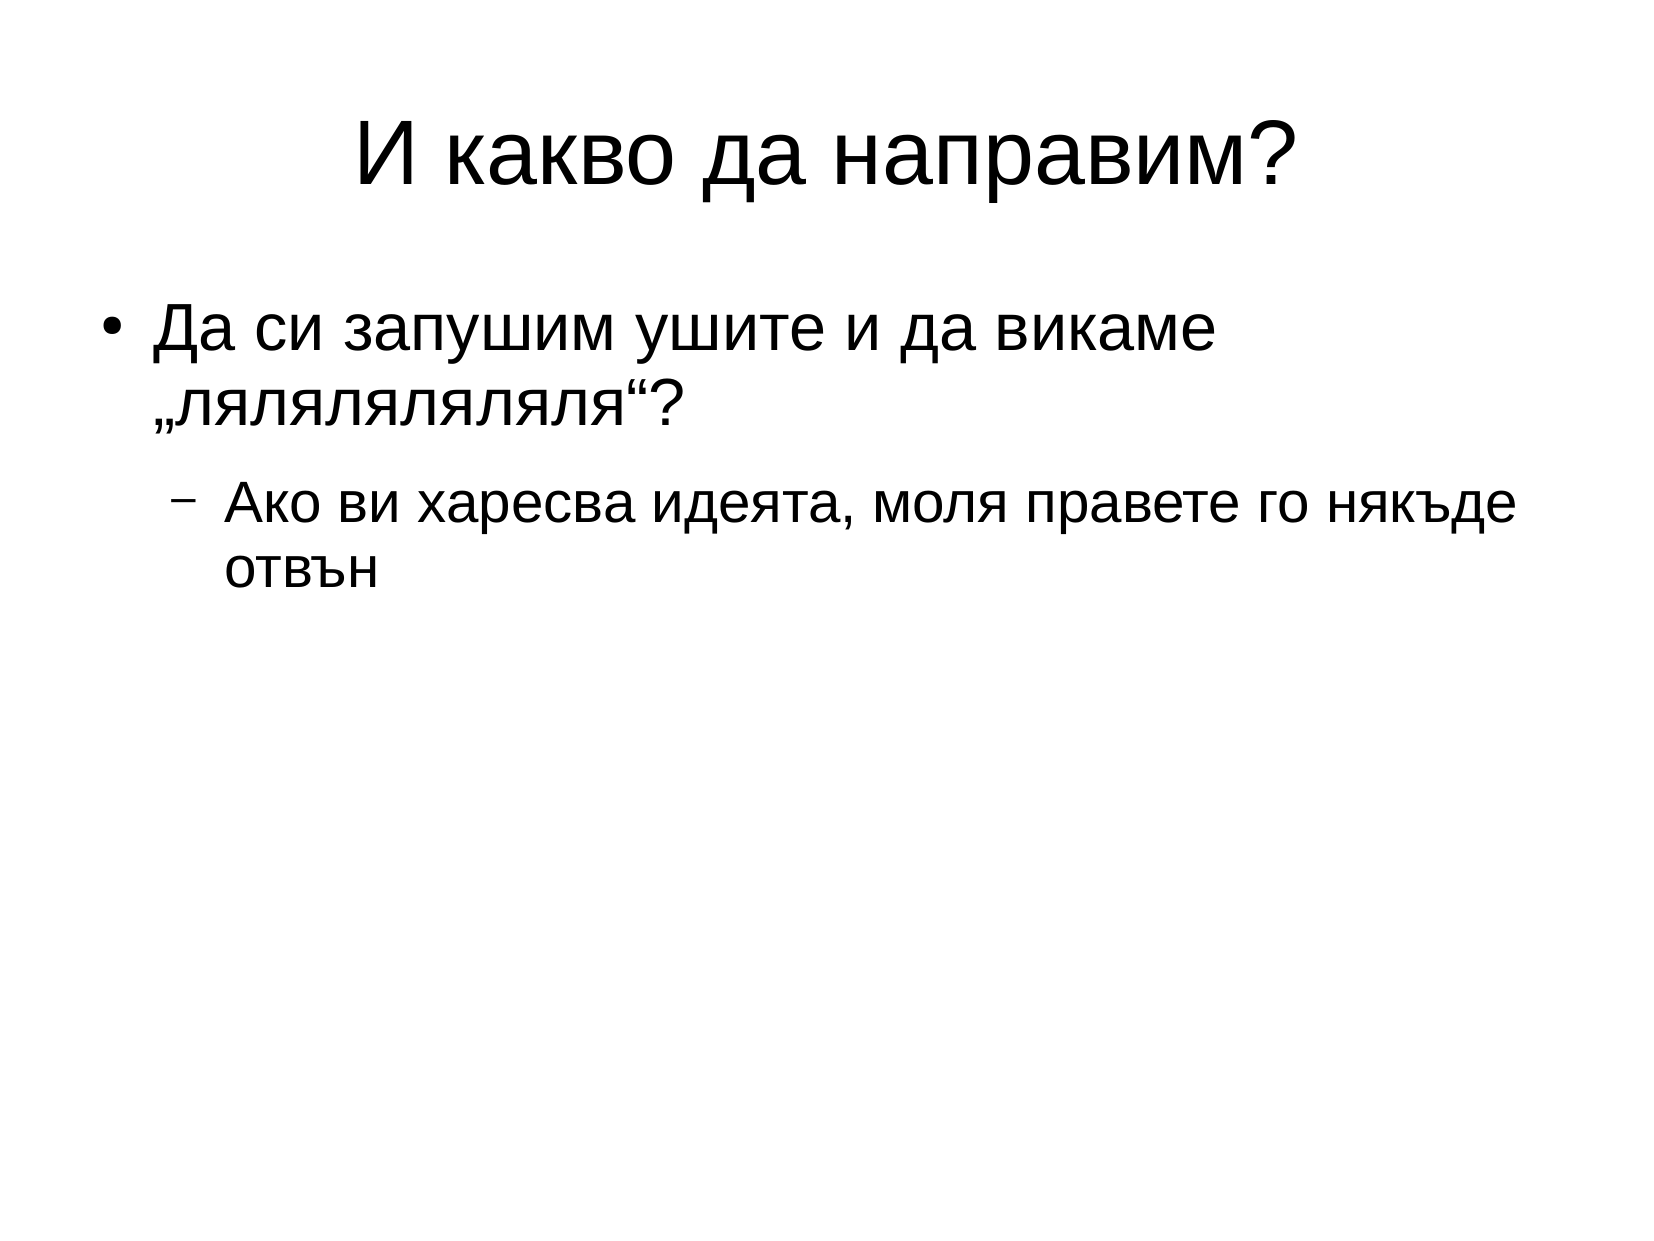

# И какво да направим?
Да си запушим ушите и да викаме „ляляляляляля“?
Ако ви харесва идеята, моля правете го някъде отвън